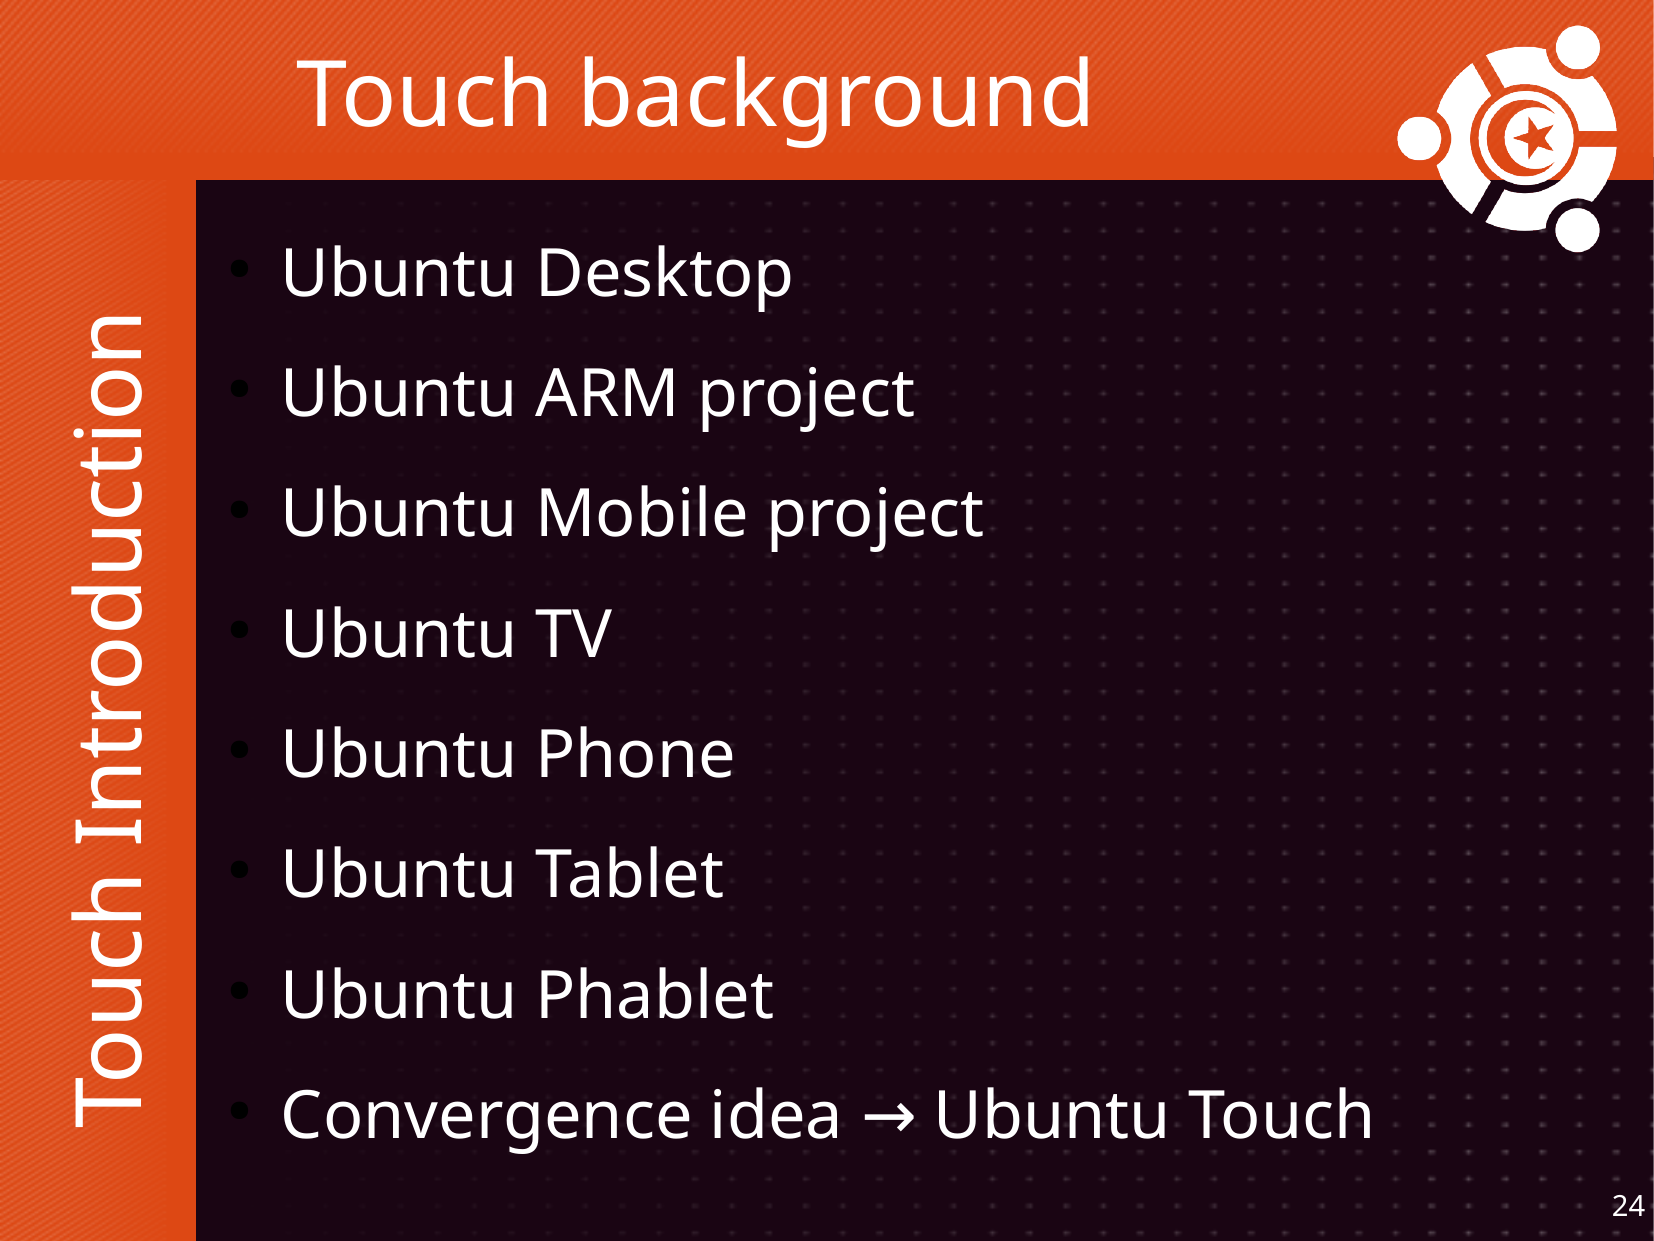

# Touch background
Ubuntu Desktop
Ubuntu ARM project
Ubuntu Mobile project
Ubuntu TV
Ubuntu Phone
Ubuntu Tablet
Ubuntu Phablet
Convergence idea → Ubuntu Touch
Touch Introduction
24